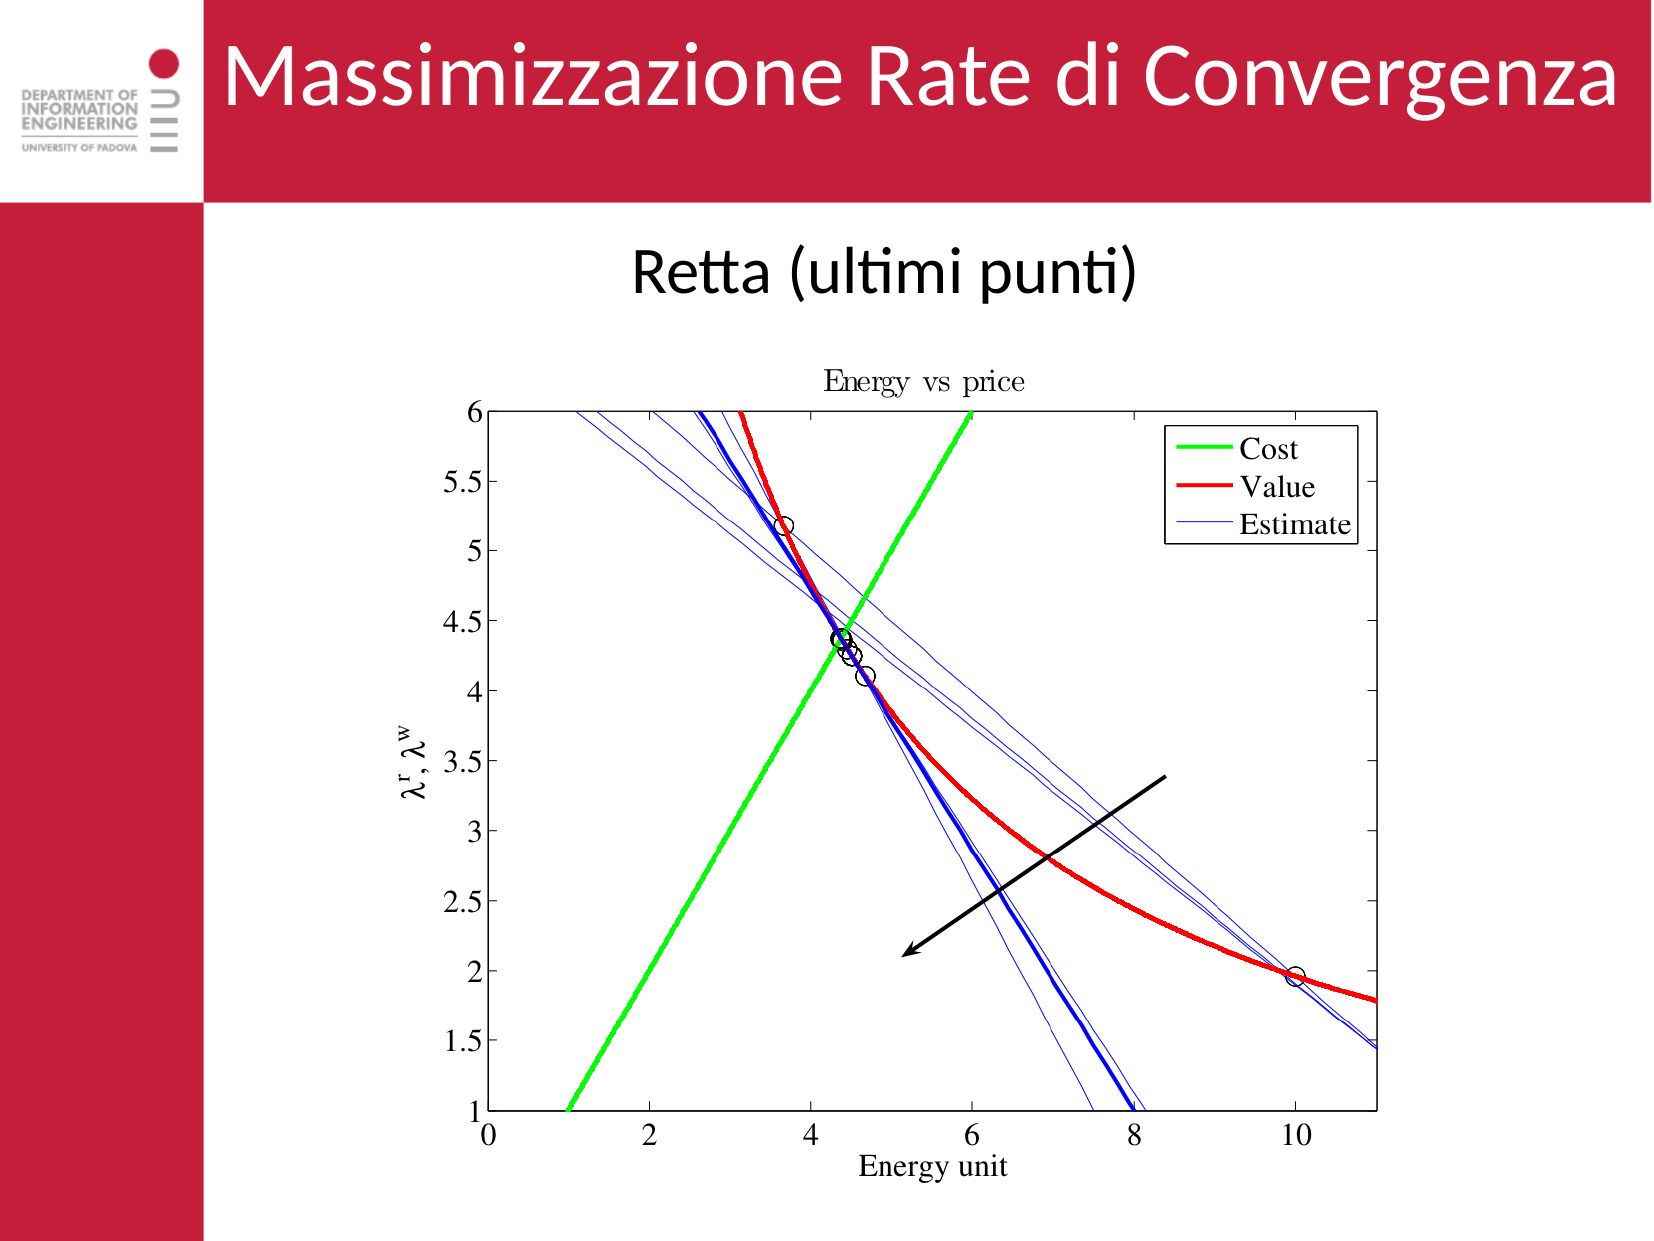

Massimizzazione Rate di Convergenza
Retta (ultimi punti)